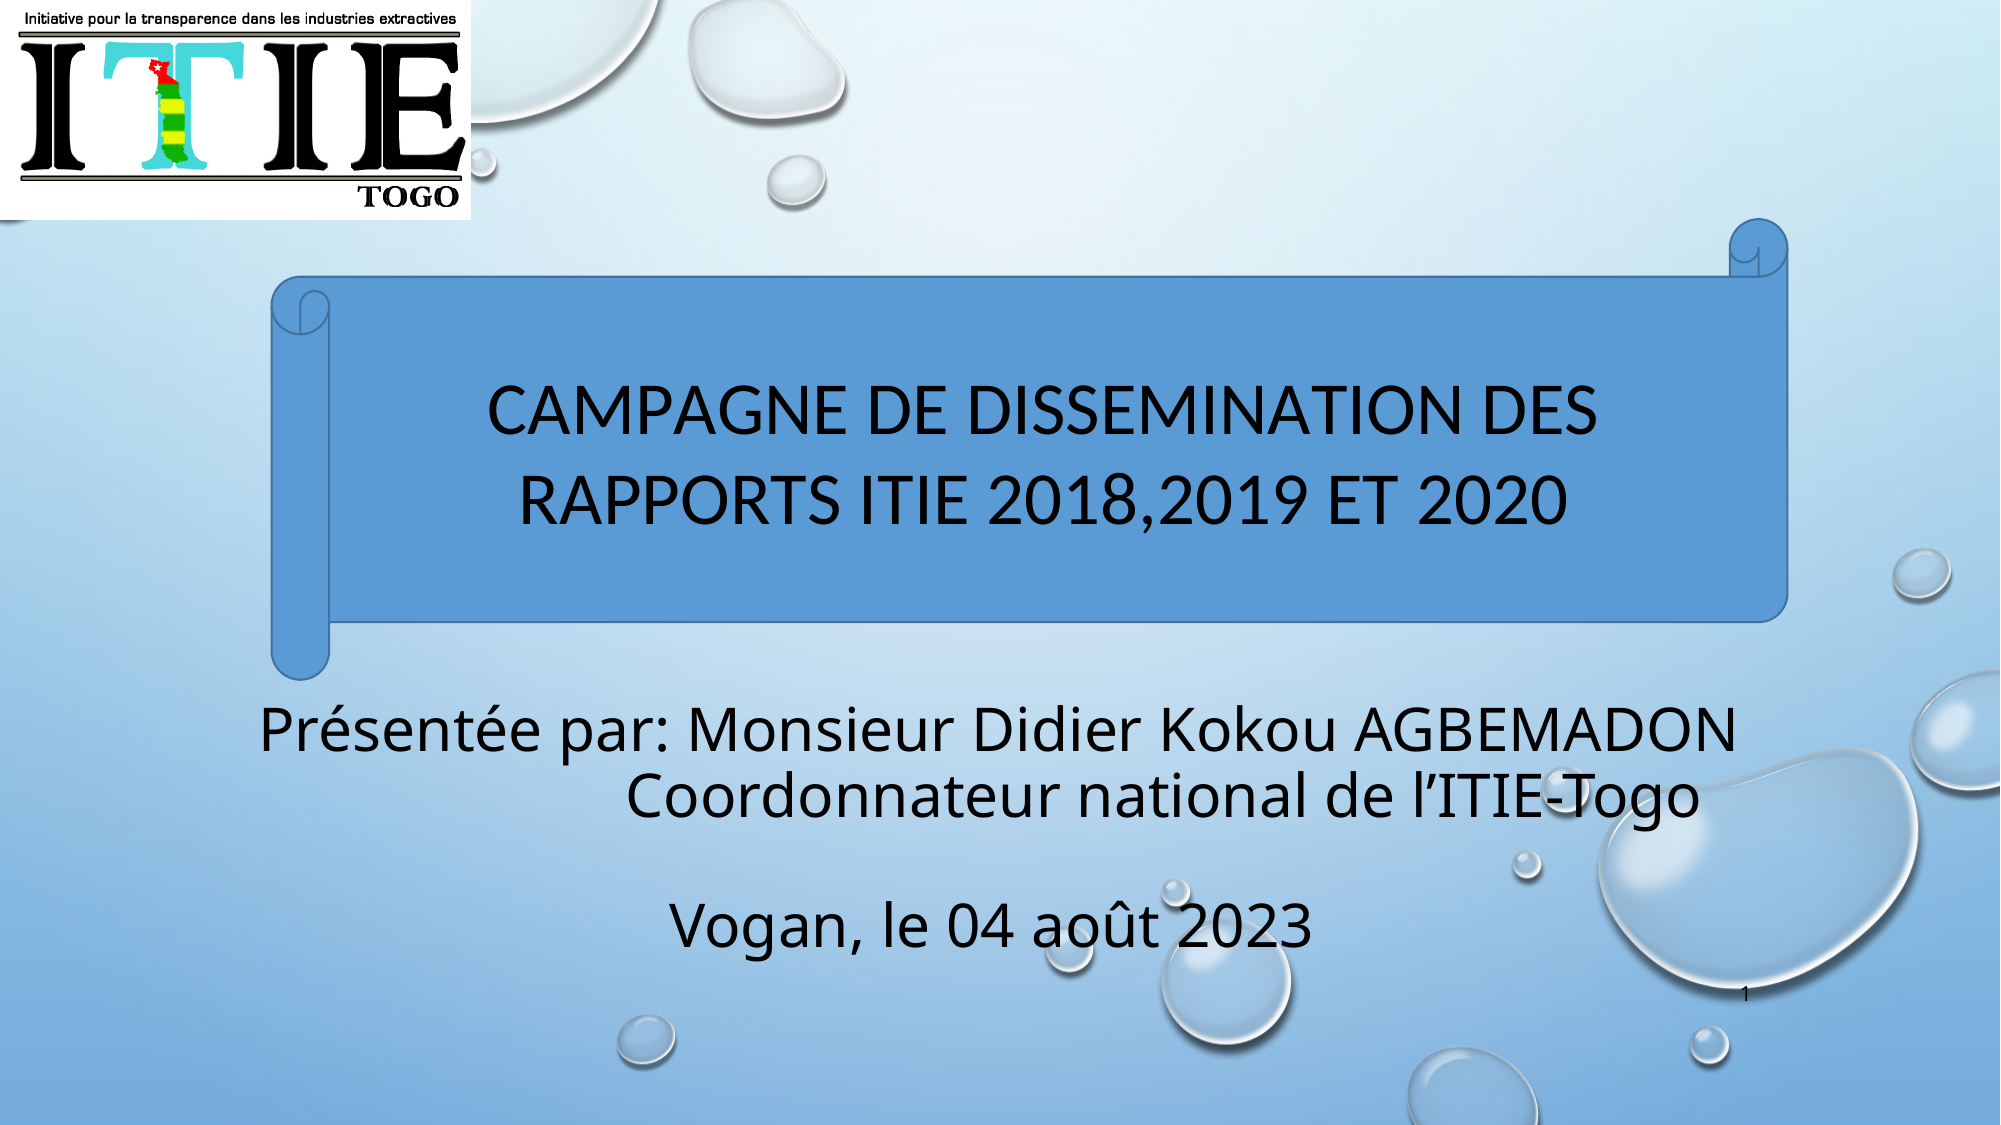

CAMPAGNE DE DISSEMINATION DES RAPPORTS ITIE 2018,2019 ET 2020
# Présentée par: Monsieur Didier Kokou AGBEMADON Coordonnateur national de l’ITIE-Togo Vogan, le 04 août 2023